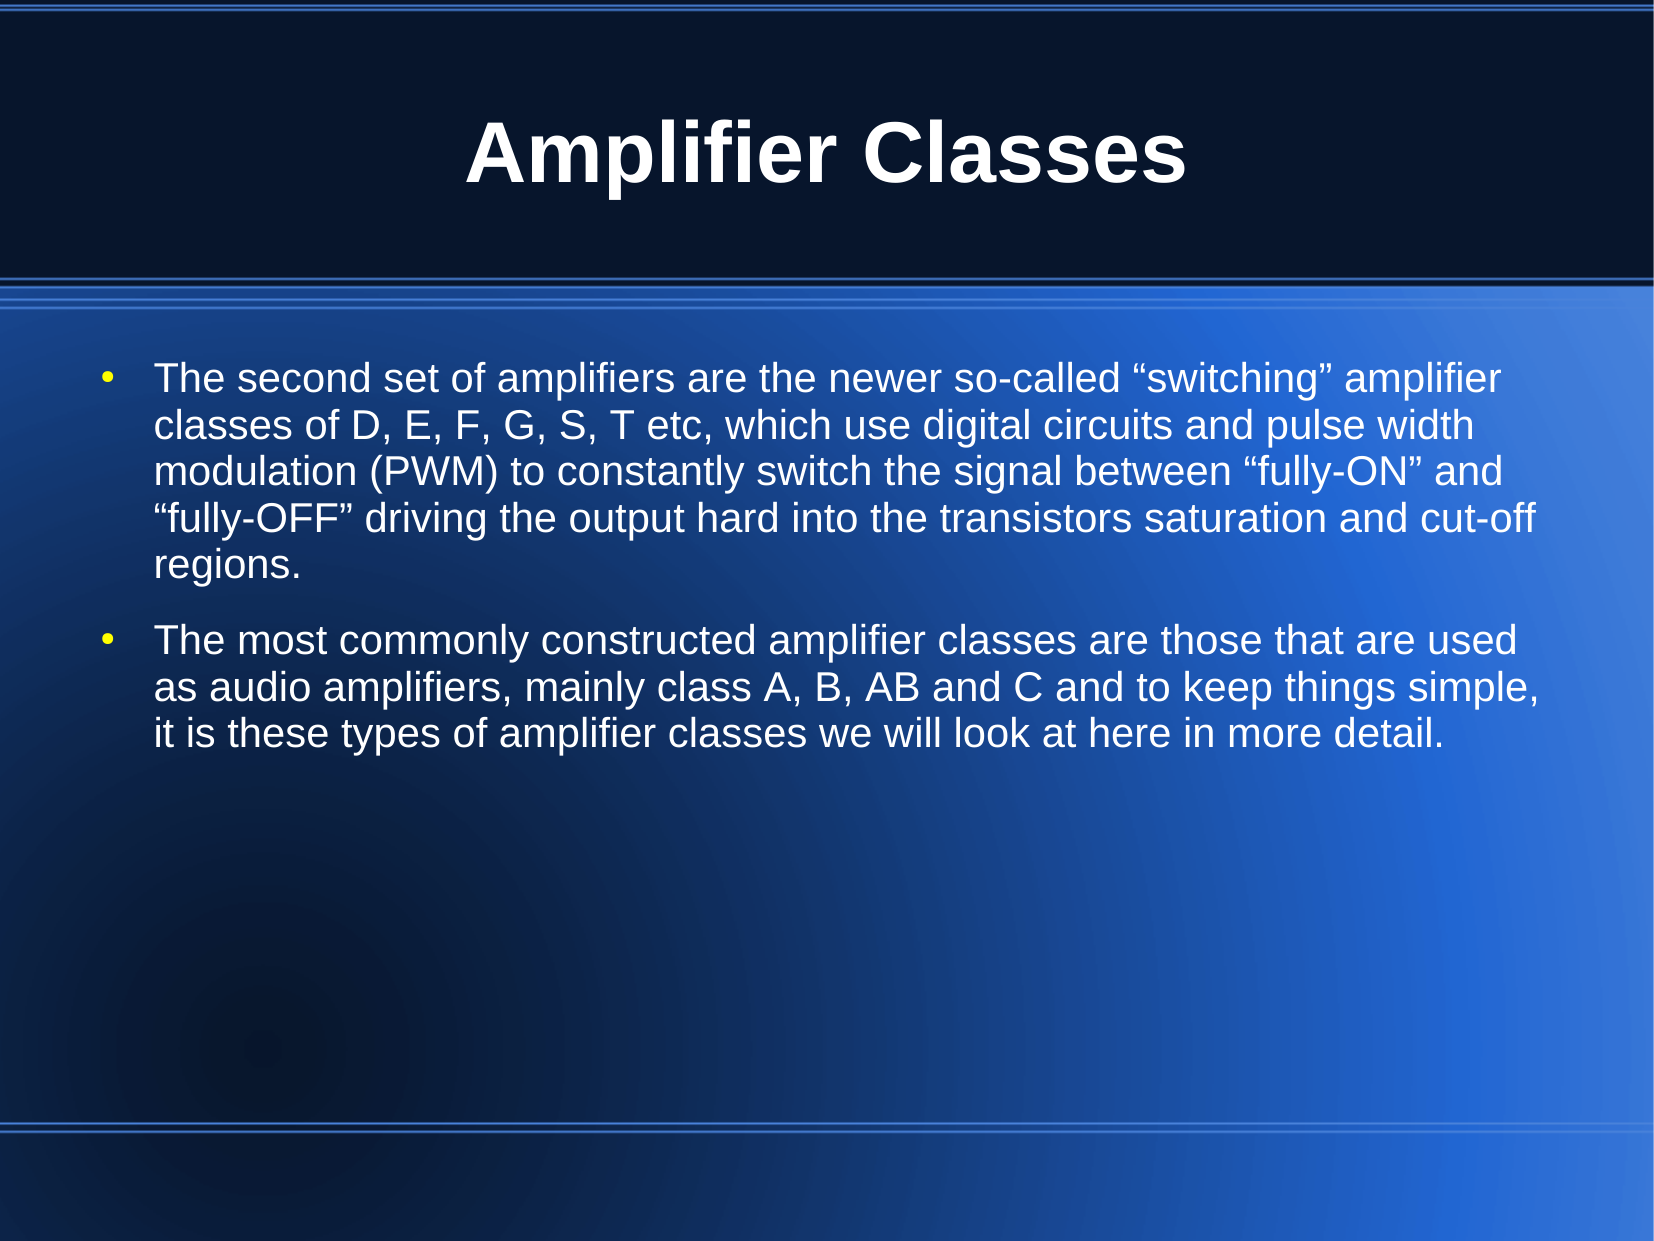

# Amplifier Classes
The second set of amplifiers are the newer so-called “switching” amplifier classes of D, E, F, G, S, T etc, which use digital circuits and pulse width modulation (PWM) to constantly switch the signal between “fully-ON” and “fully-OFF” driving the output hard into the transistors saturation and cut-off regions.
The most commonly constructed amplifier classes are those that are used as audio amplifiers, mainly class A, B, AB and C and to keep things simple, it is these types of amplifier classes we will look at here in more detail.